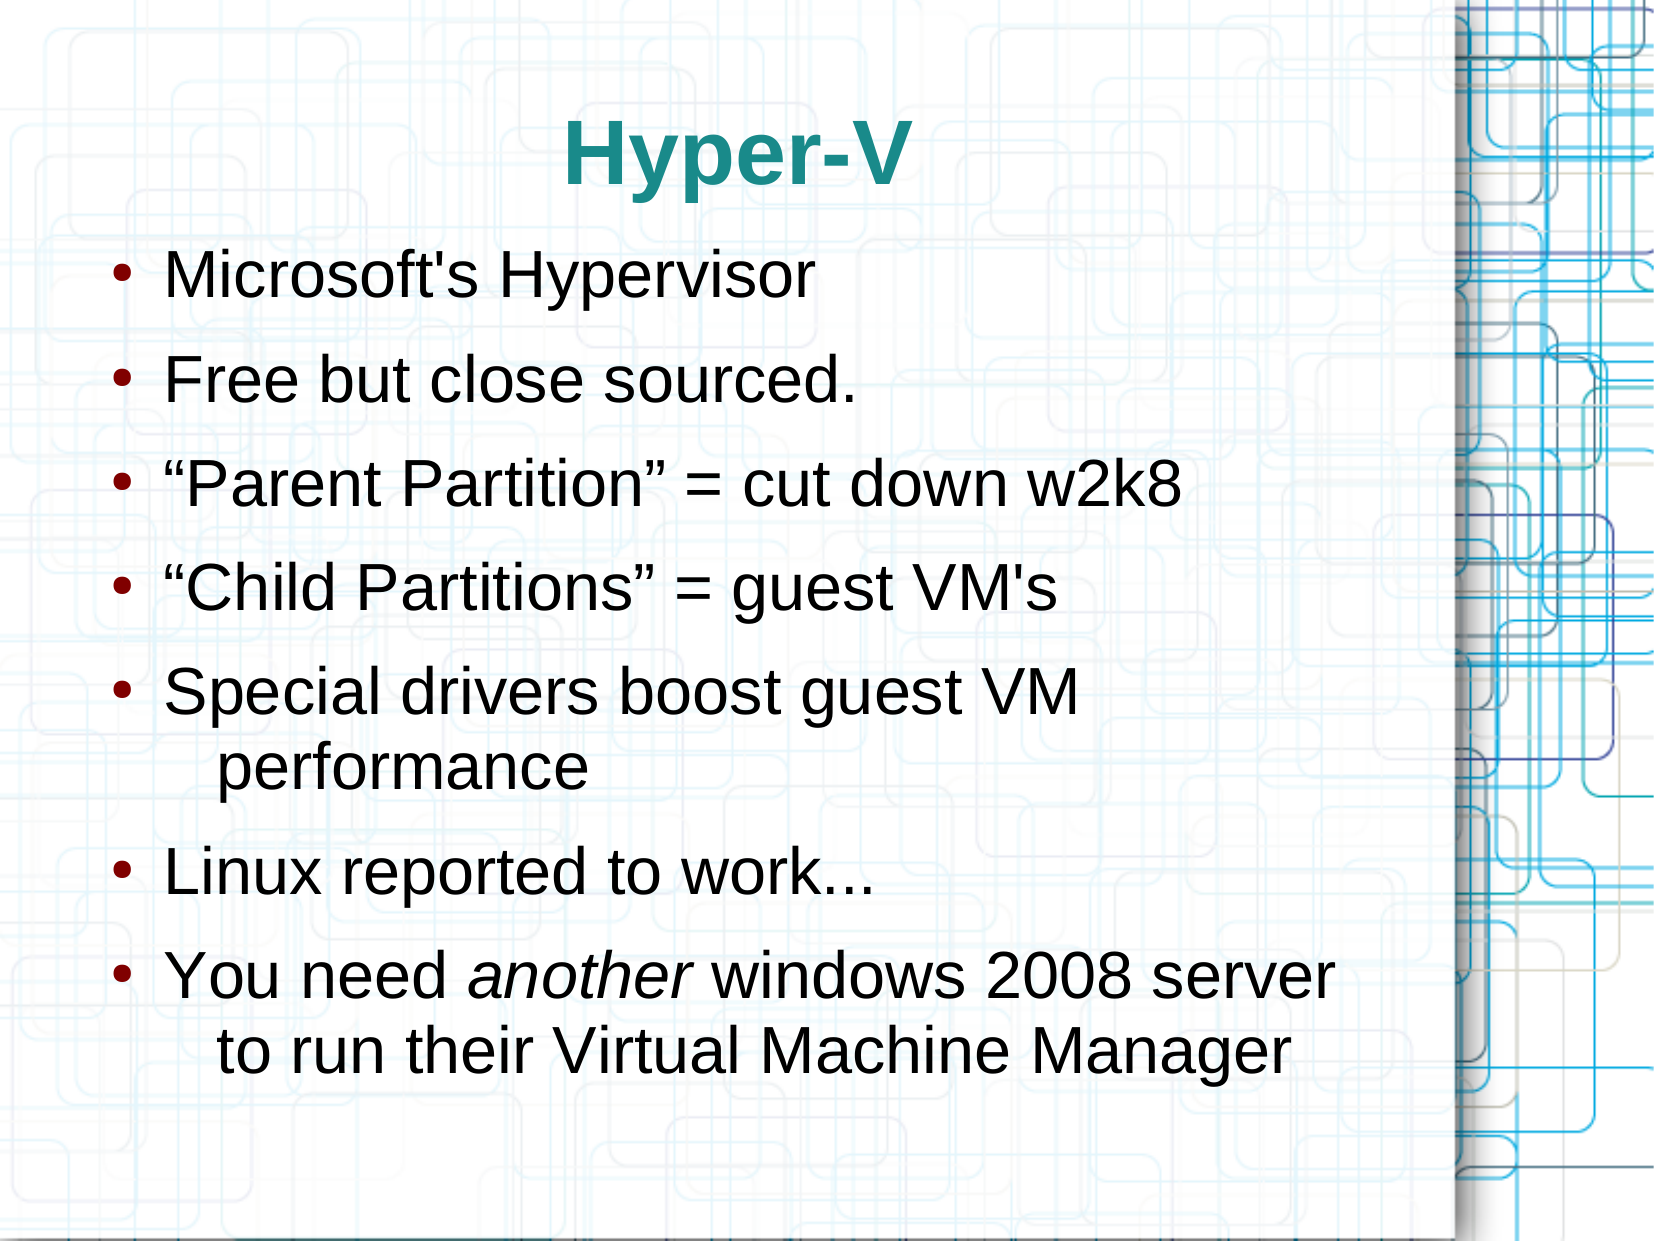

# Hyper-V
Microsoft's Hypervisor
Free but close sourced.
“Parent Partition” = cut down w2k8
“Child Partitions” = guest VM's
Special drivers boost guest VM performance
Linux reported to work...
You need another windows 2008 server to run their Virtual Machine Manager